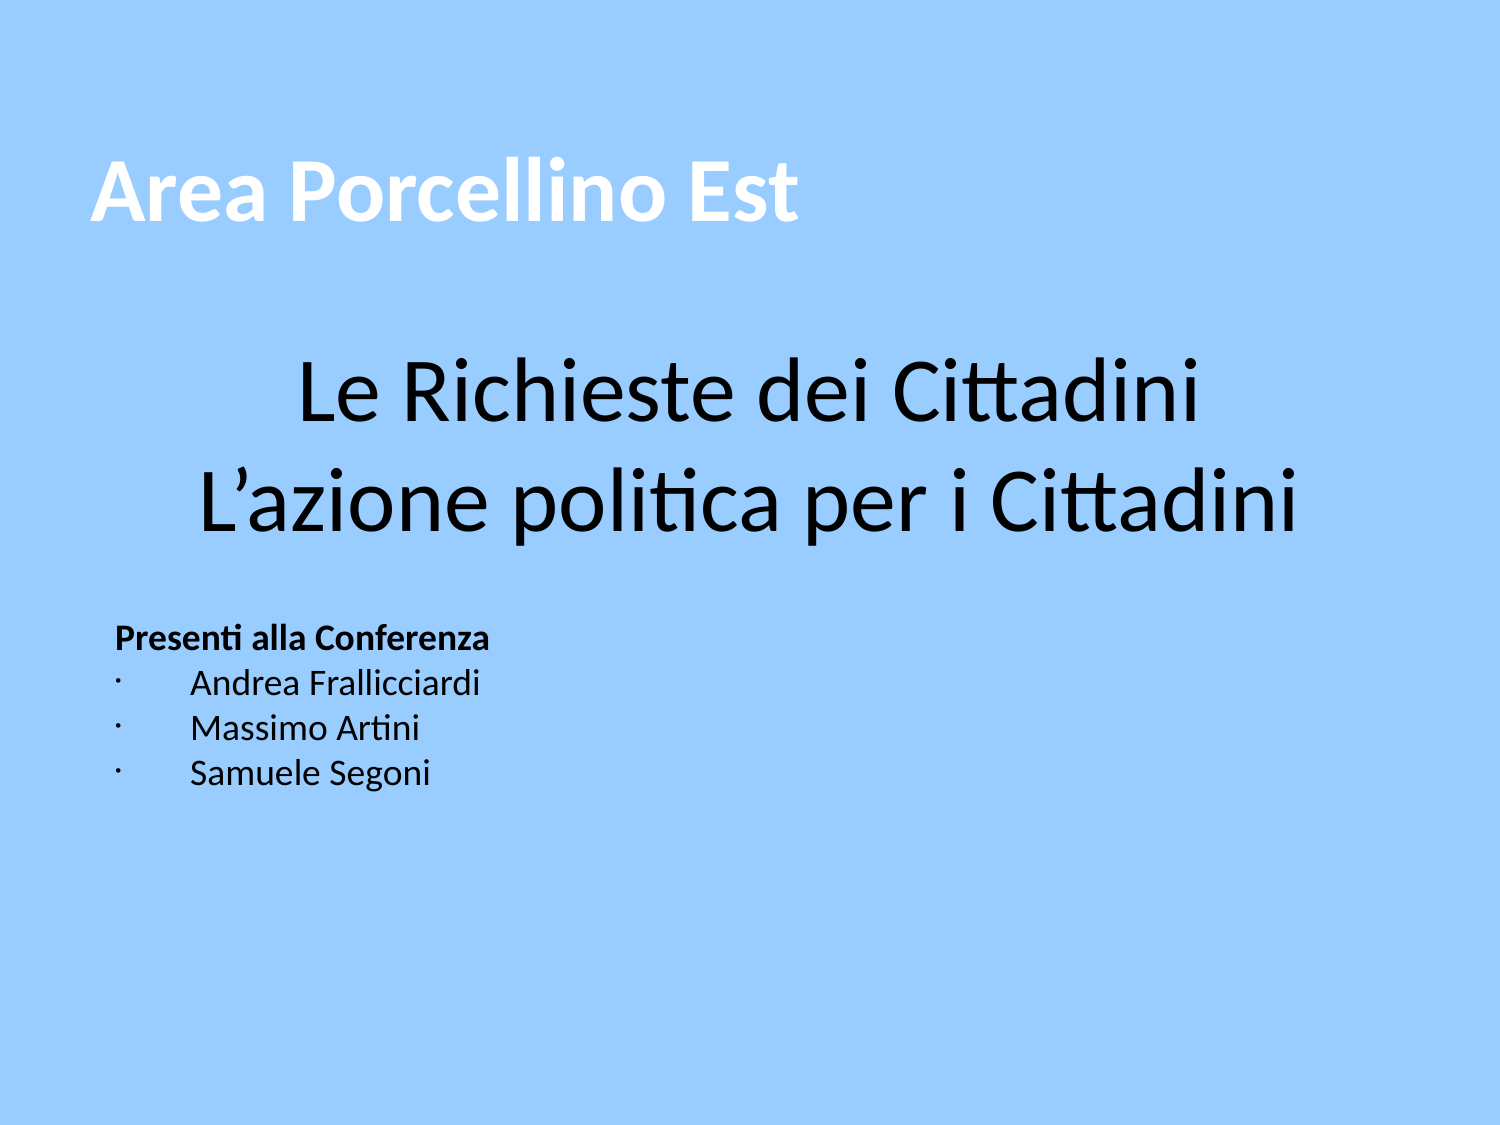

Area Porcellino Est
# Le Richieste dei Cittadini L’azione politica per i Cittadini
Presenti alla Conferenza
Andrea Frallicciardi
Massimo Artini
Samuele Segoni